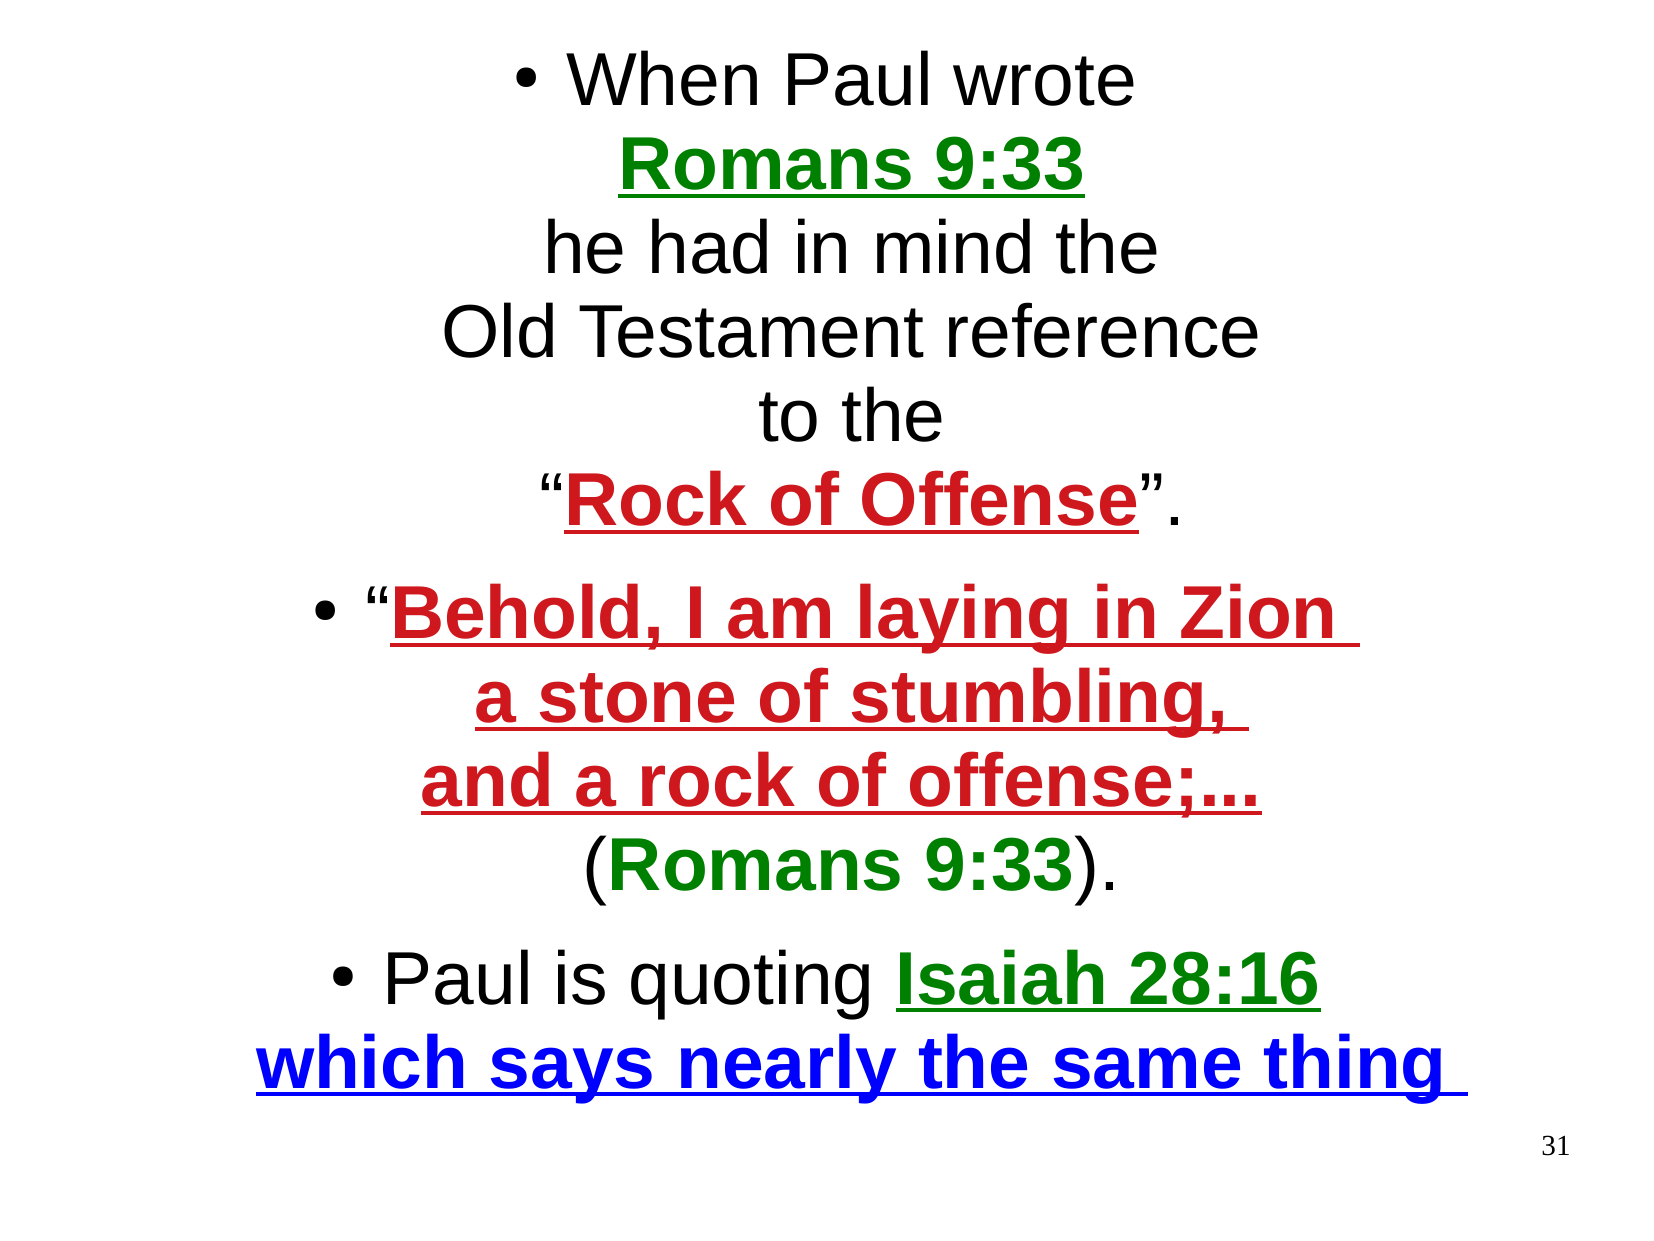

# When Paul wrote Romans 9:33 he had in mind the Old Testament reference to the “Rock of Offense”.
“Behold, I am laying in Zion
a stone of stumbling,
and a rock of offense;...
(Romans 9:33).
Paul is quoting Isaiah 28:16
which says nearly the same thing
31